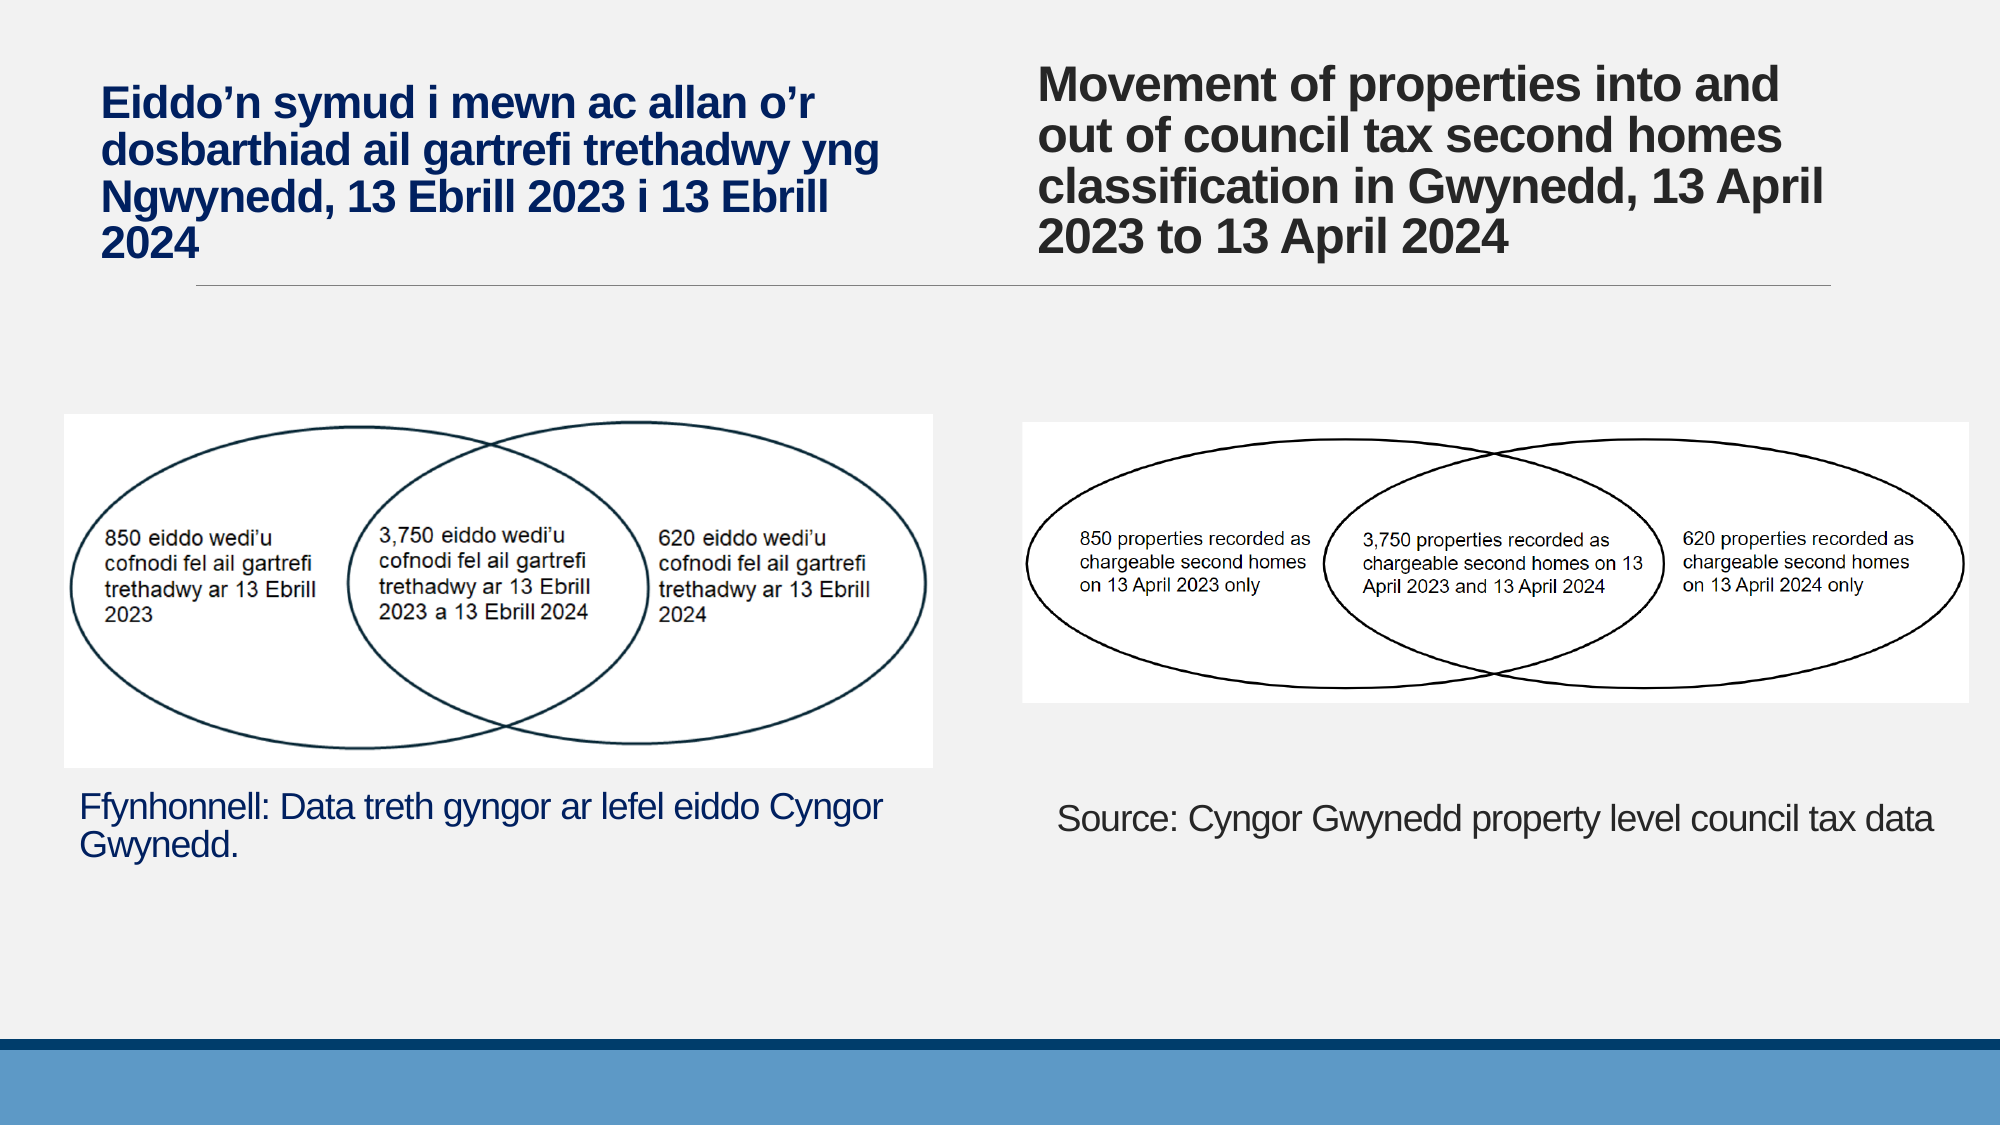

Movement of properties into and out of council tax second homes classification in Gwynedd, 13 April 2023 to 13 April 2024
# Eiddo’n symud i mewn ac allan o’r dosbarthiad ail gartrefi trethadwy yng Ngwynedd, 13 Ebrill 2023 i 13 Ebrill 2024
Source: Cyngor Gwynedd property level council tax data
Ffynhonnell: Data treth gyngor ar lefel eiddo Cyngor Gwynedd.